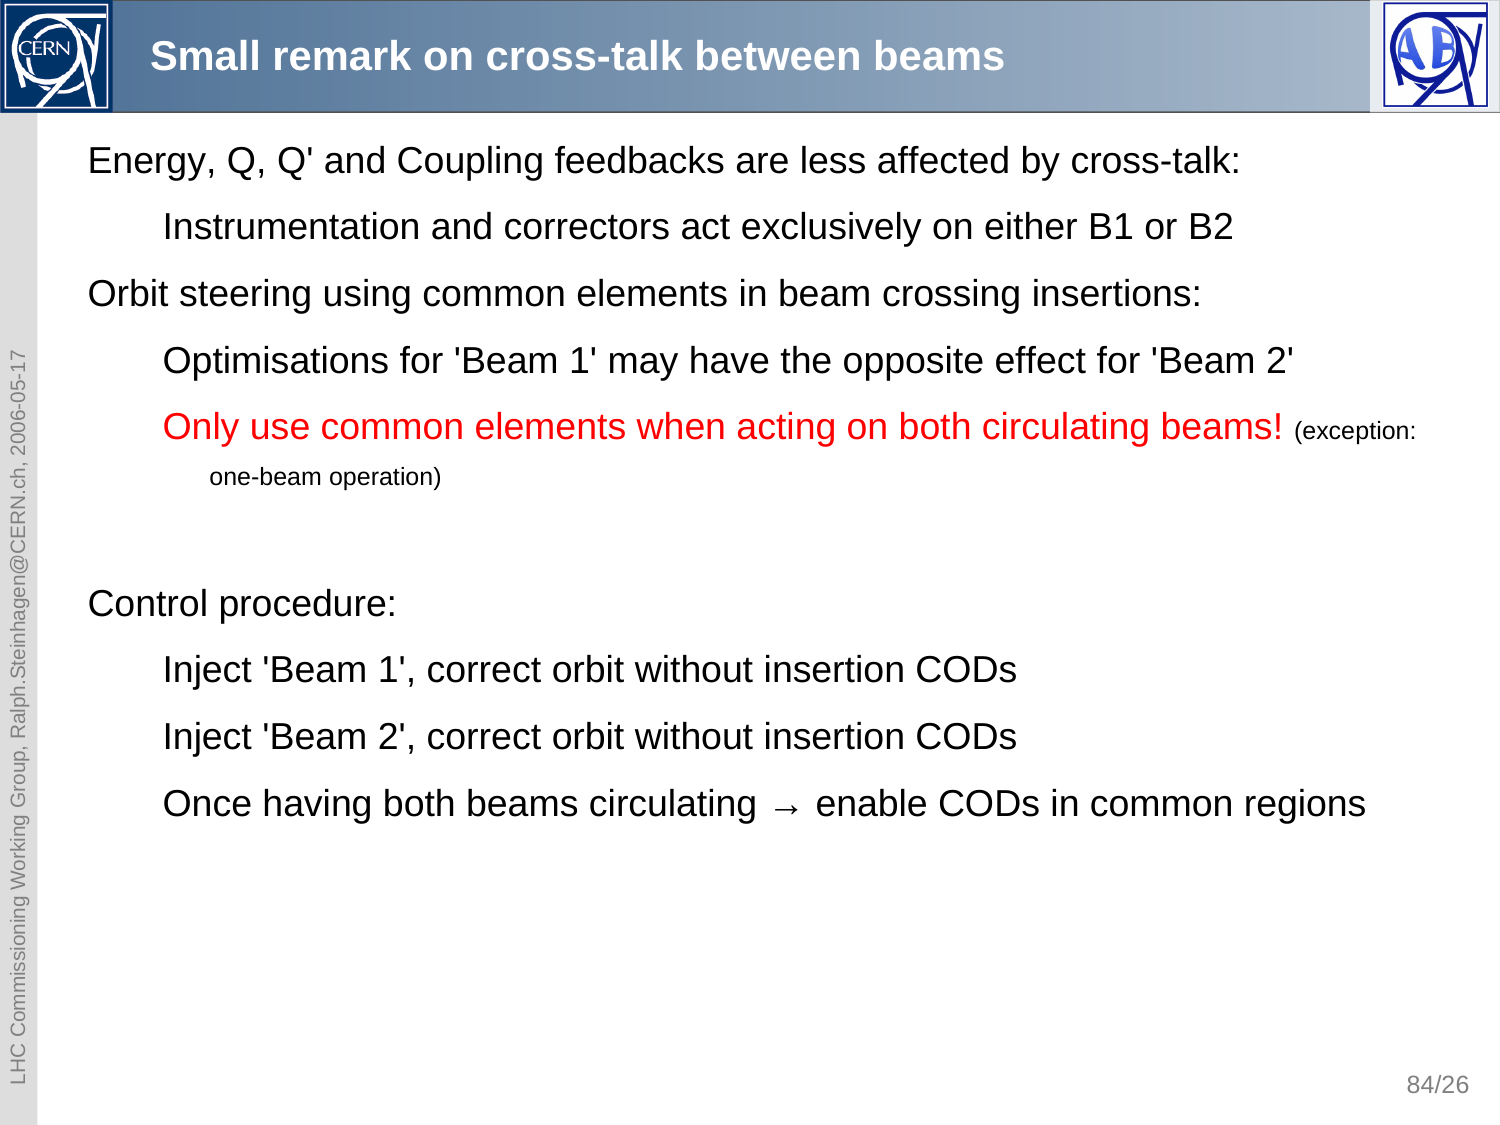

# Small remark on cross-talk between beams
Energy, Q, Q' and Coupling feedbacks are less affected by cross-talk:
Instrumentation and correctors act exclusively on either B1 or B2
Orbit steering using common elements in beam crossing insertions:
Optimisations for 'Beam 1' may have the opposite effect for 'Beam 2'
Only use common elements when acting on both circulating beams! (exception: one-beam operation)
Control procedure:
Inject 'Beam 1', correct orbit without insertion CODs
Inject 'Beam 2', correct orbit without insertion CODs
Once having both beams circulating → enable CODs in common regions